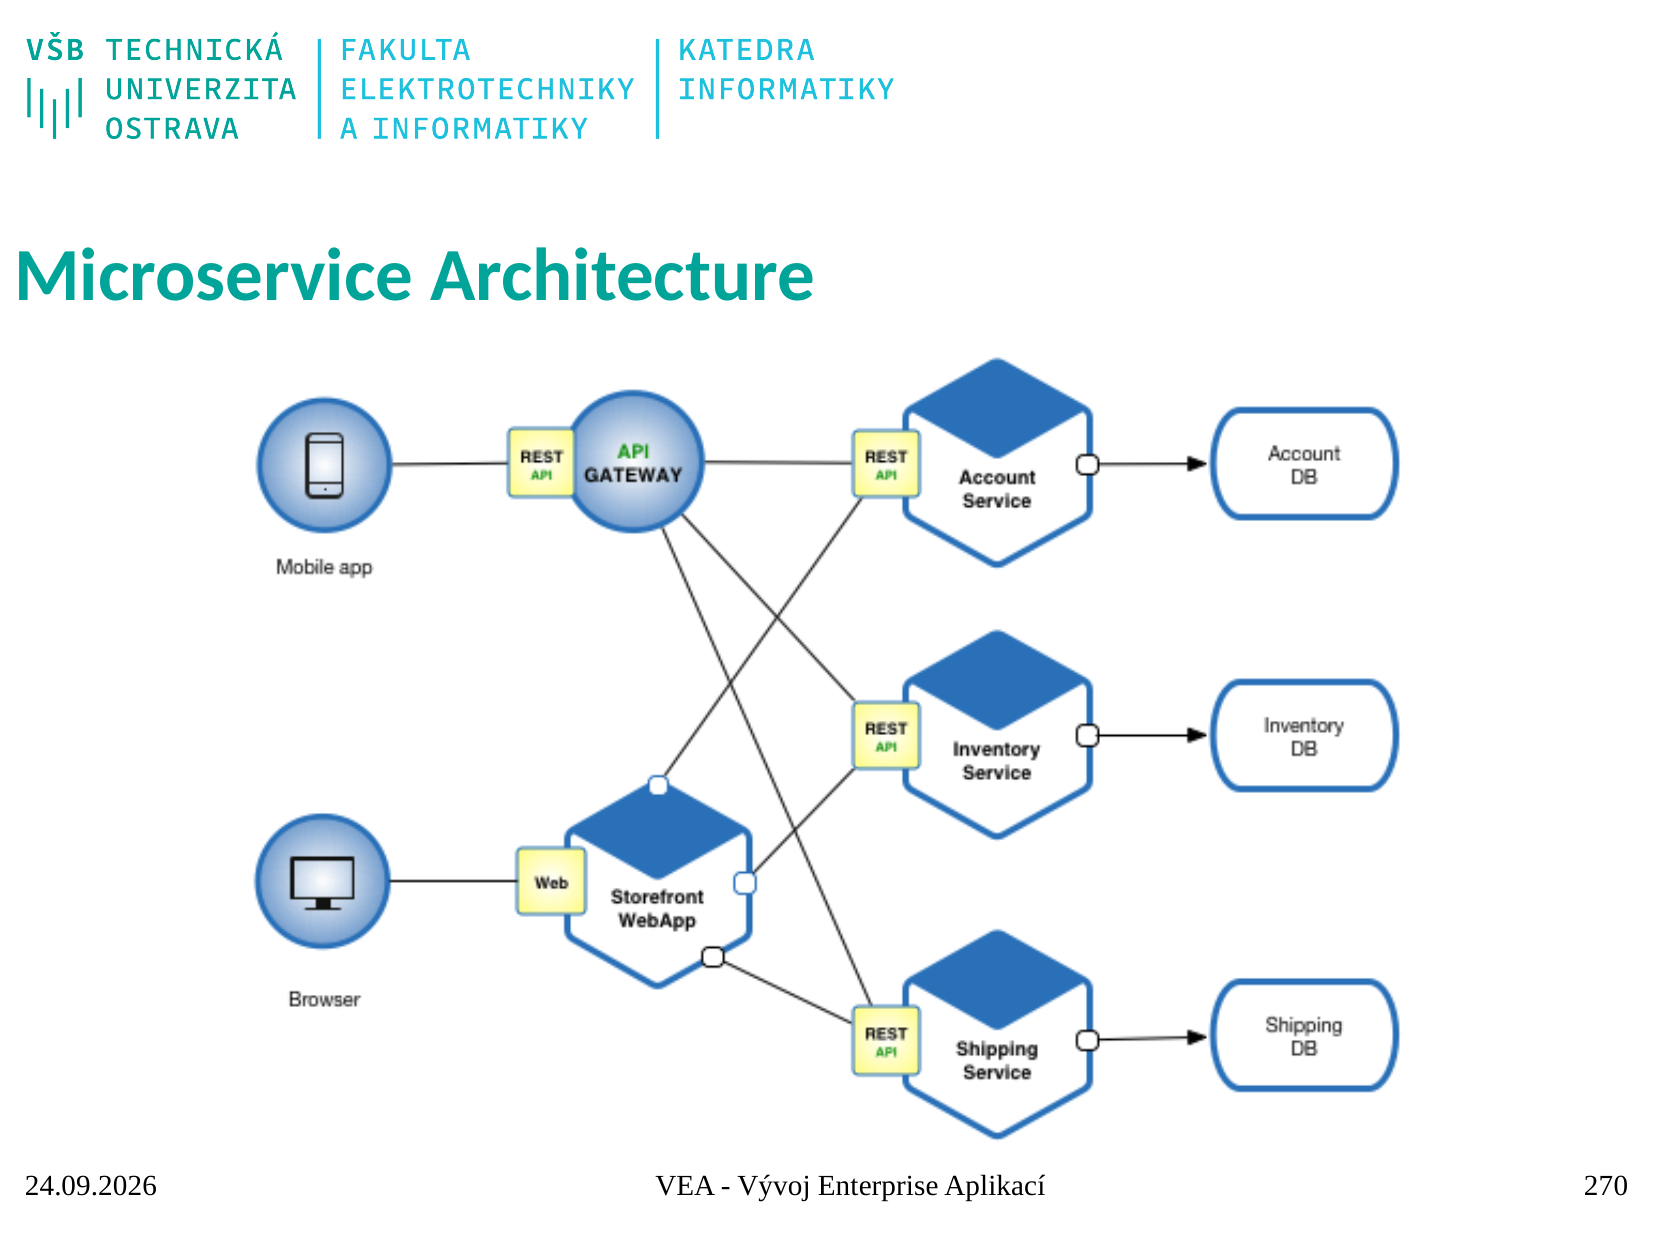

# Microservice Architecture
VEA - Vývoj Enterprise Aplikací
270